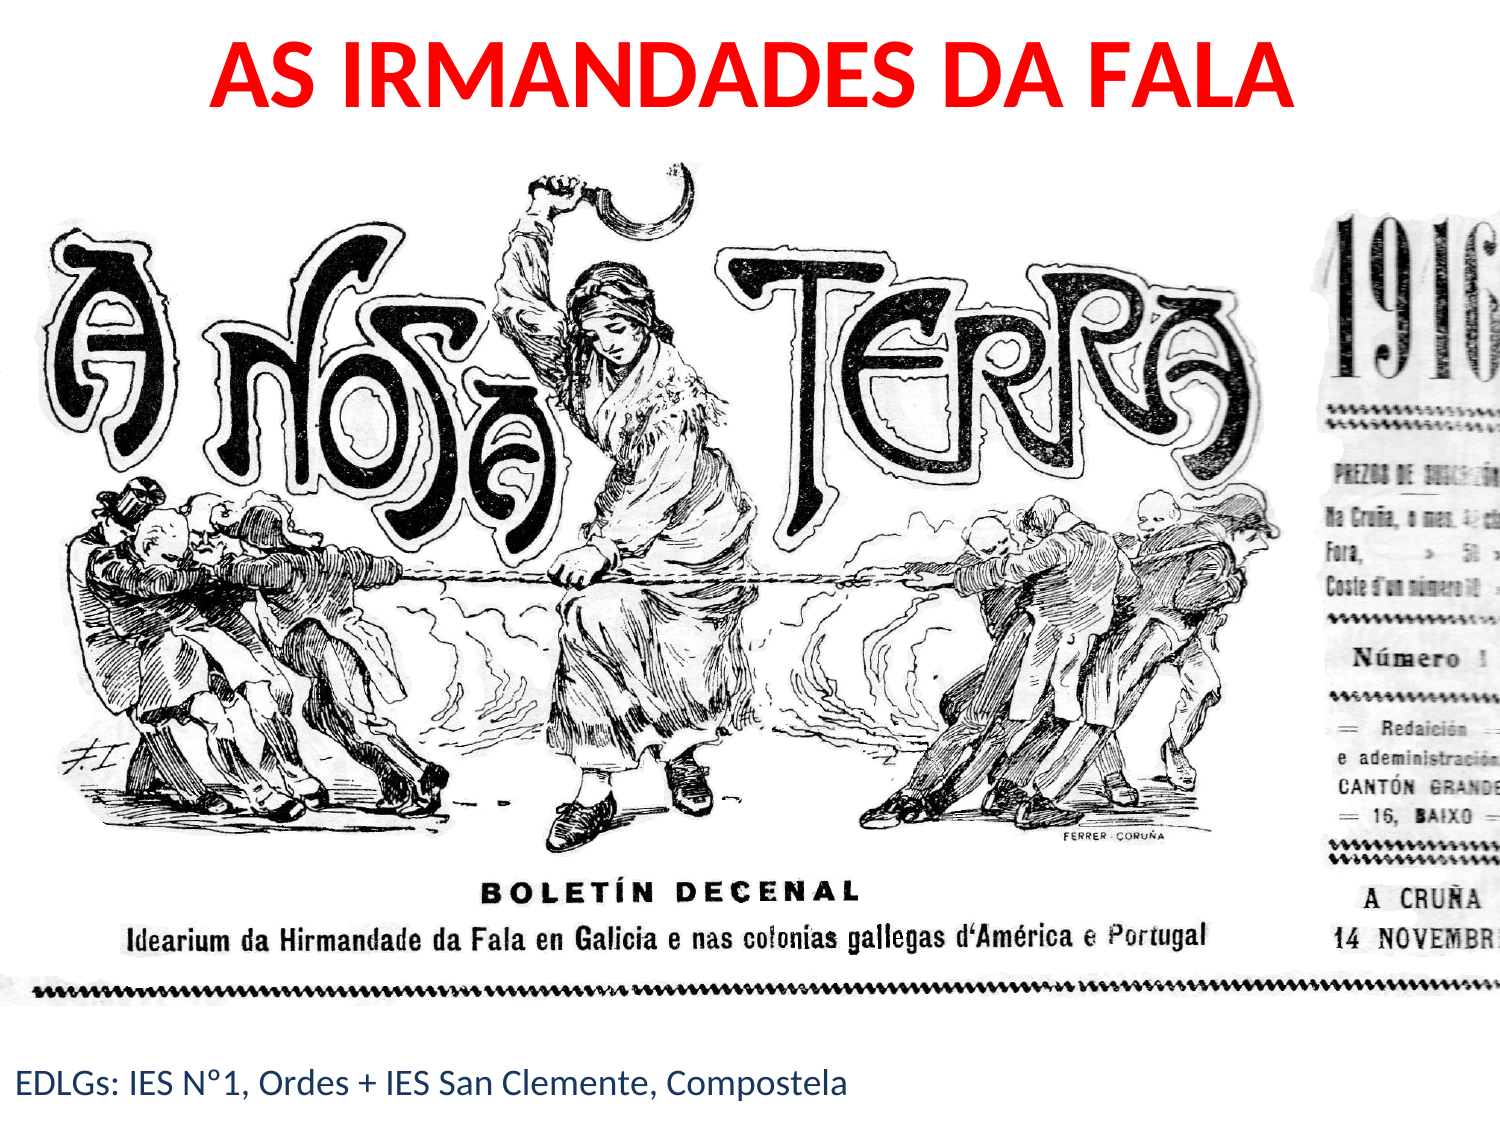

AS IRMANDADES DA FALA
EDLGs: IES Nº1, Ordes + IES San Clemente, Compostela